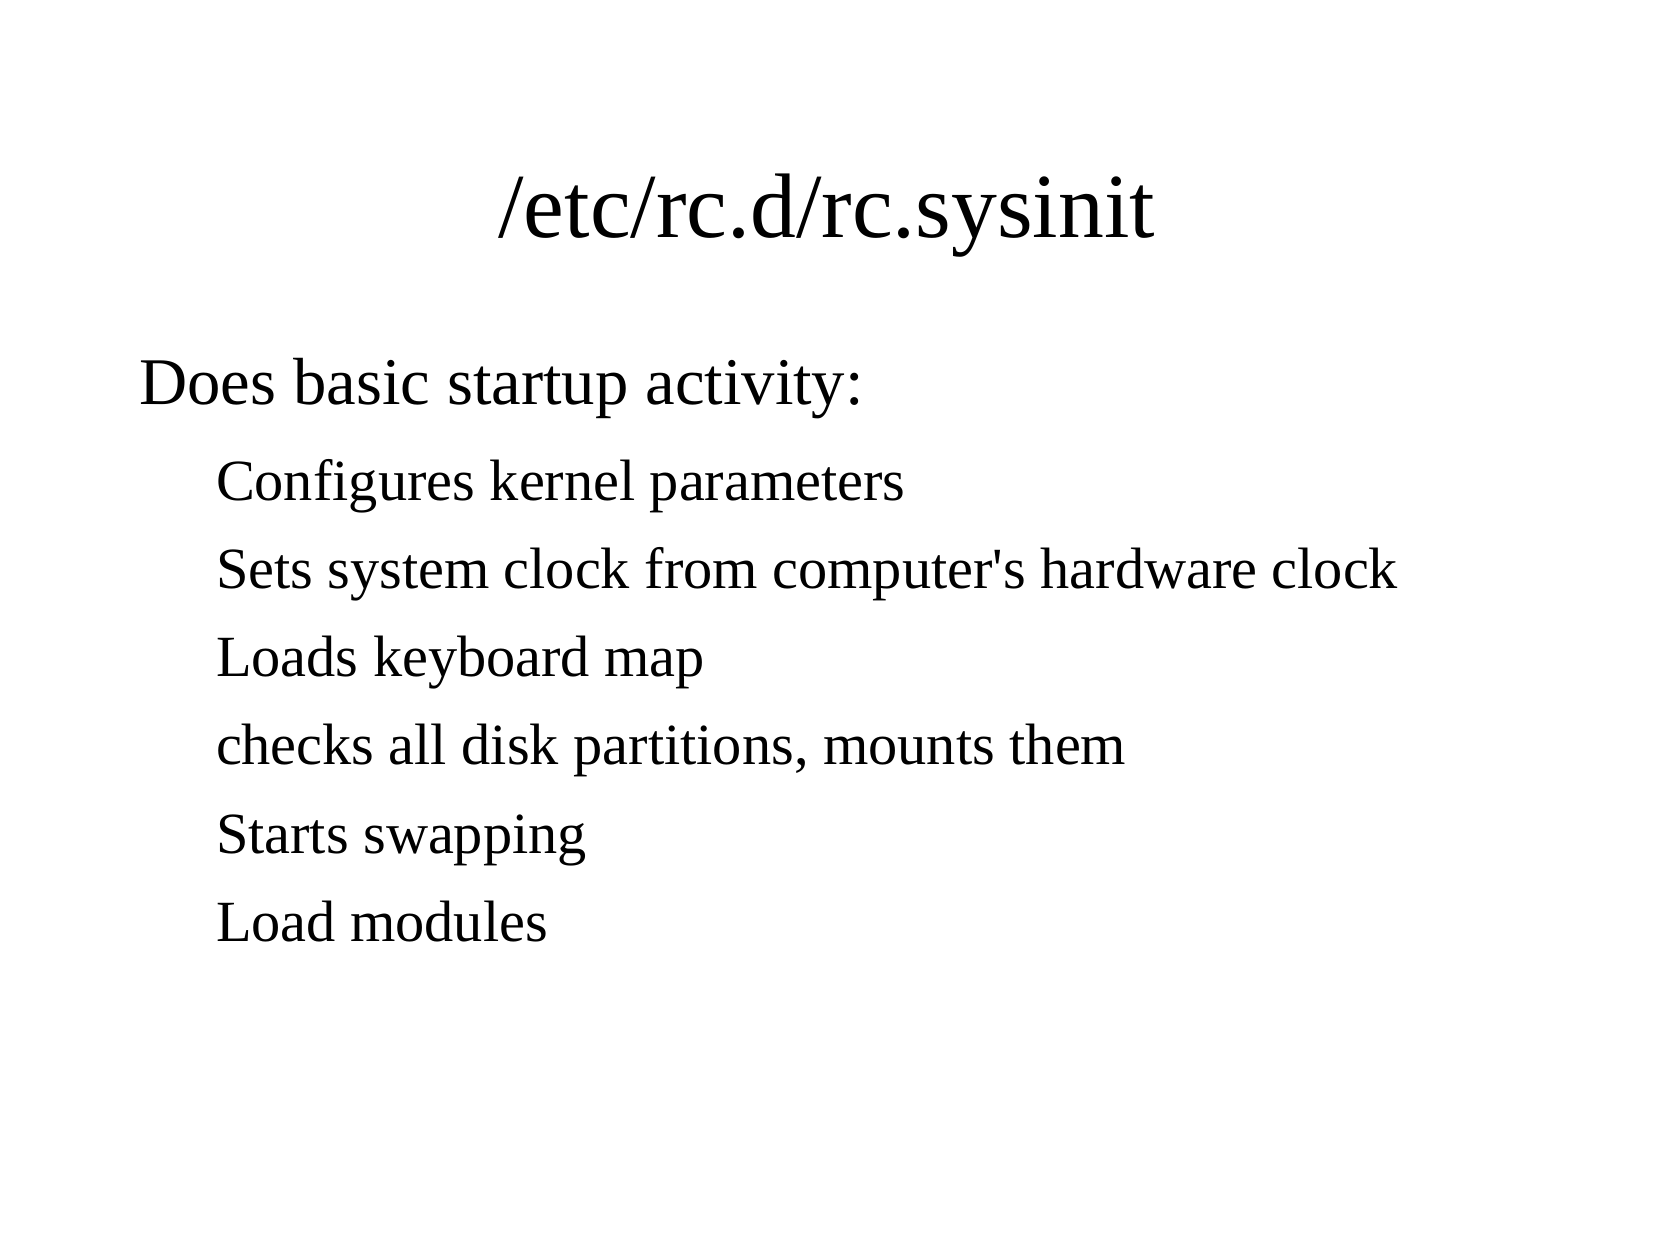

# /etc/rc.d/rc.sysinit
Does basic startup activity:
Configures kernel parameters
Sets system clock from computer's hardware clock
Loads keyboard map
checks all disk partitions, mounts them
Starts swapping
Load modules